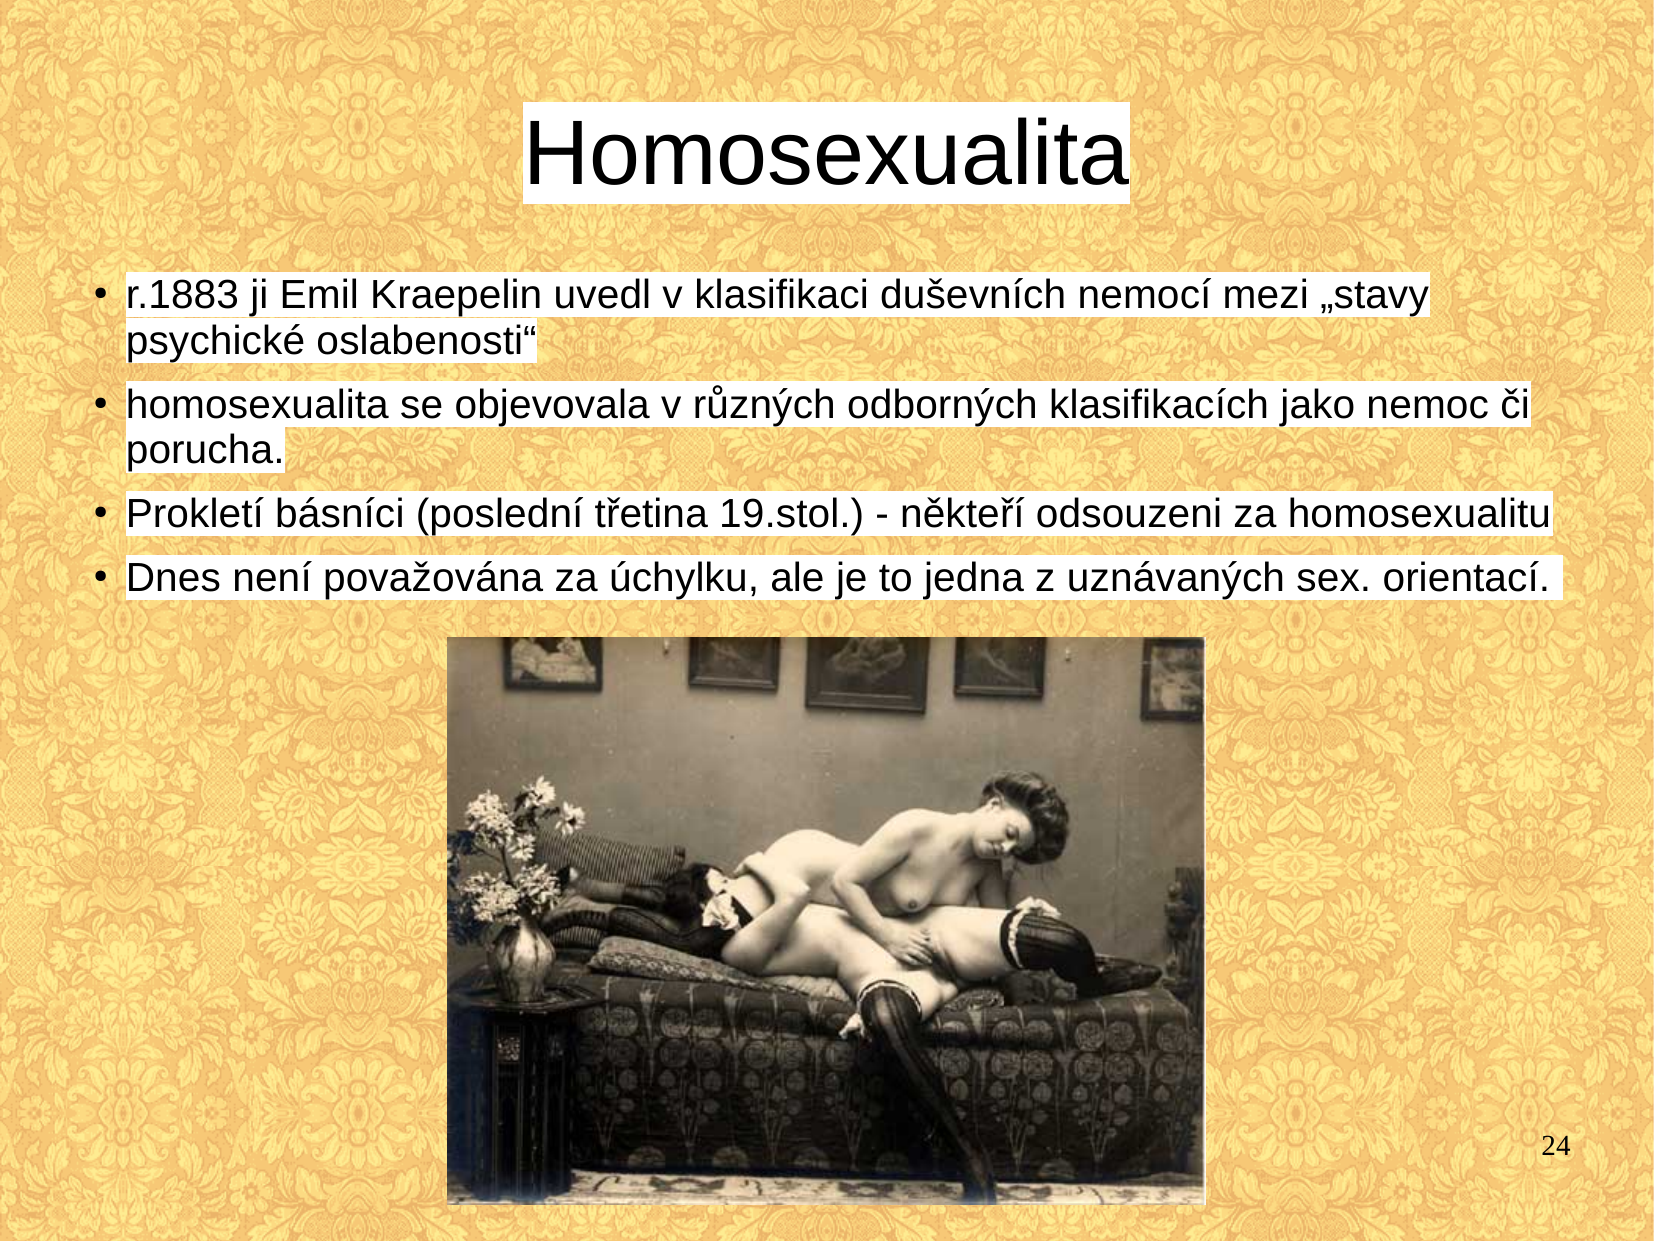

# Homosexualita
r.1883 ji Emil Kraepelin uvedl v klasifikaci duševních nemocí mezi „stavy psychické oslabenosti“
homosexualita se objevovala v různých odborných klasifikacích jako nemoc či porucha.
Prokletí básníci (poslední třetina 19.stol.) - někteří odsouzeni za homosexualitu
Dnes není považována za úchylku, ale je to jedna z uznávaných sex. orientací.
24